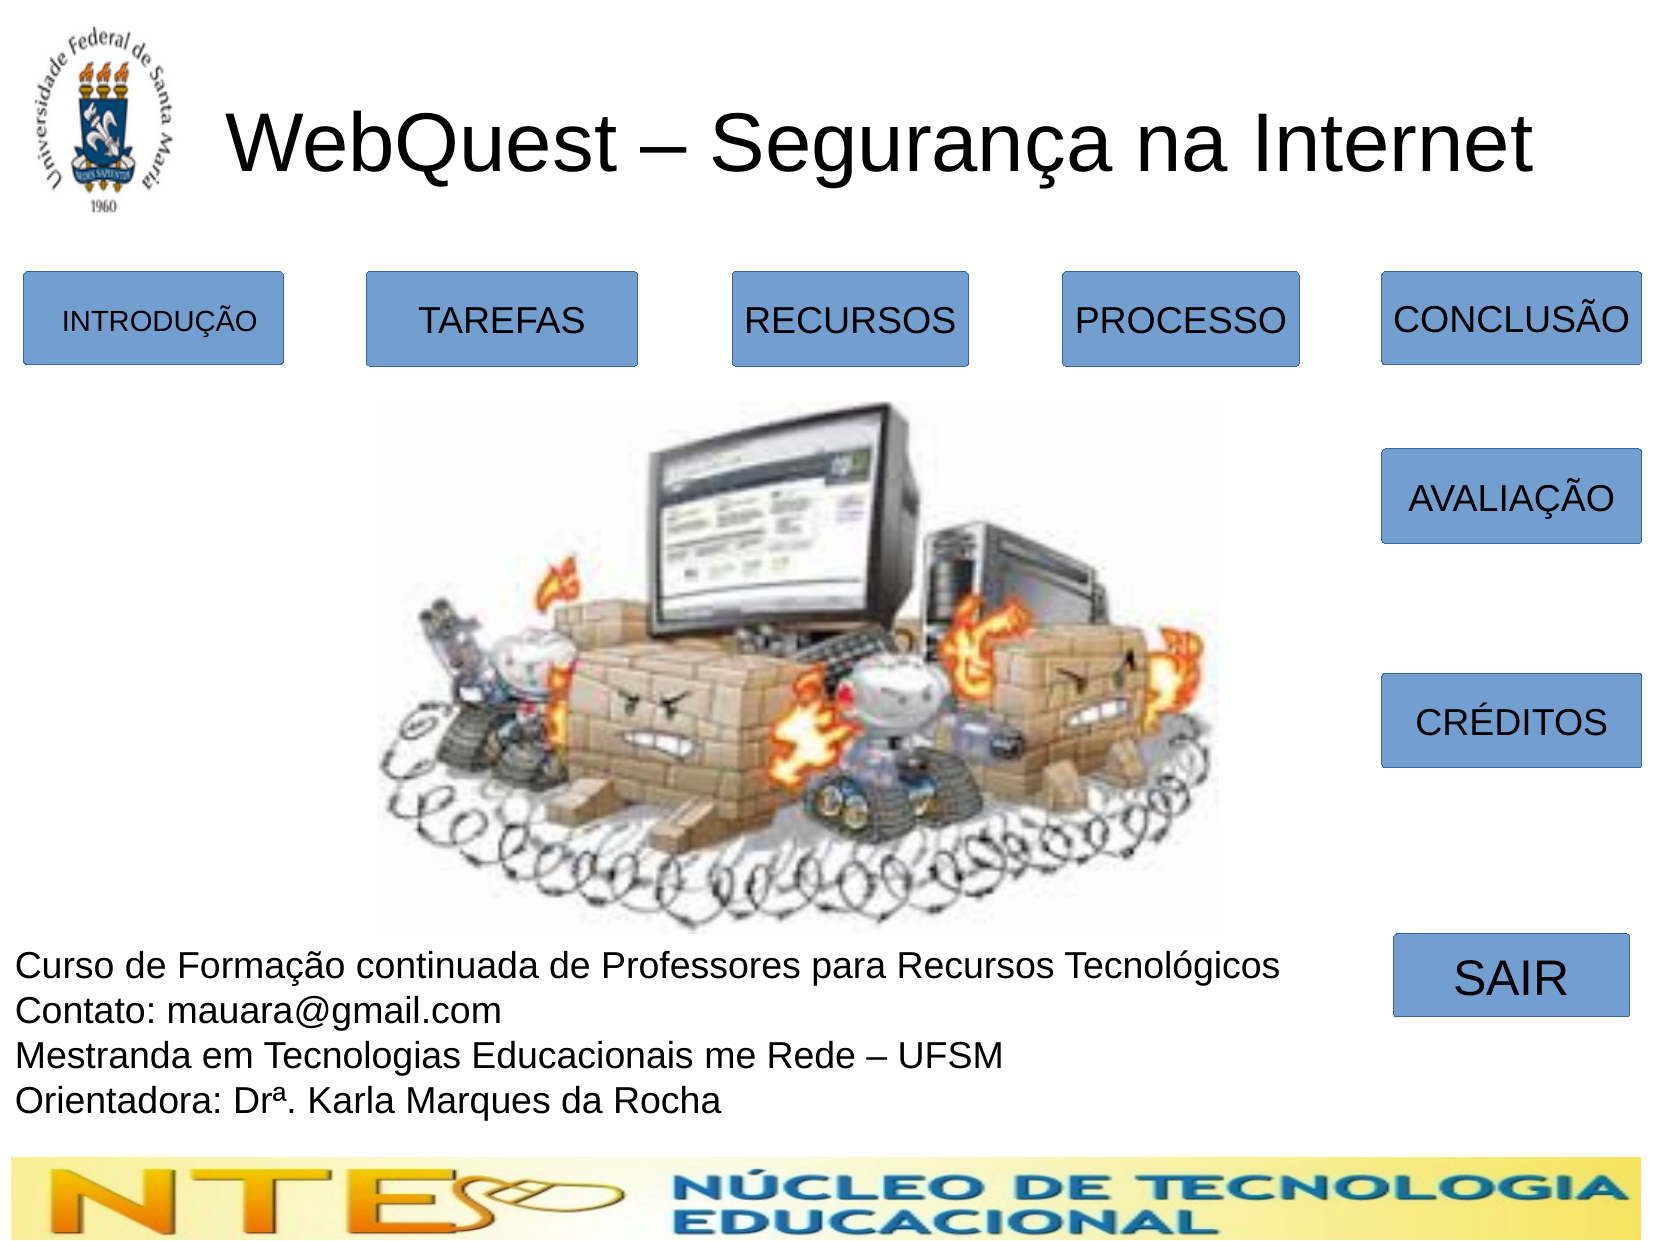

WebQuest – Segurança na Internet
TAREFAS
RECURSOS
PROCESSO
CONCLUSÃO
INTRODUÇÃO
AVALIAÇÃO
CRÉDITOS
Curso de Formação continuada de Professores para Recursos Tecnológicos
Contato: mauara@gmail.com
Mestranda em Tecnologias Educacionais me Rede – UFSM
Orientadora: Drª. Karla Marques da Rocha
SAIR